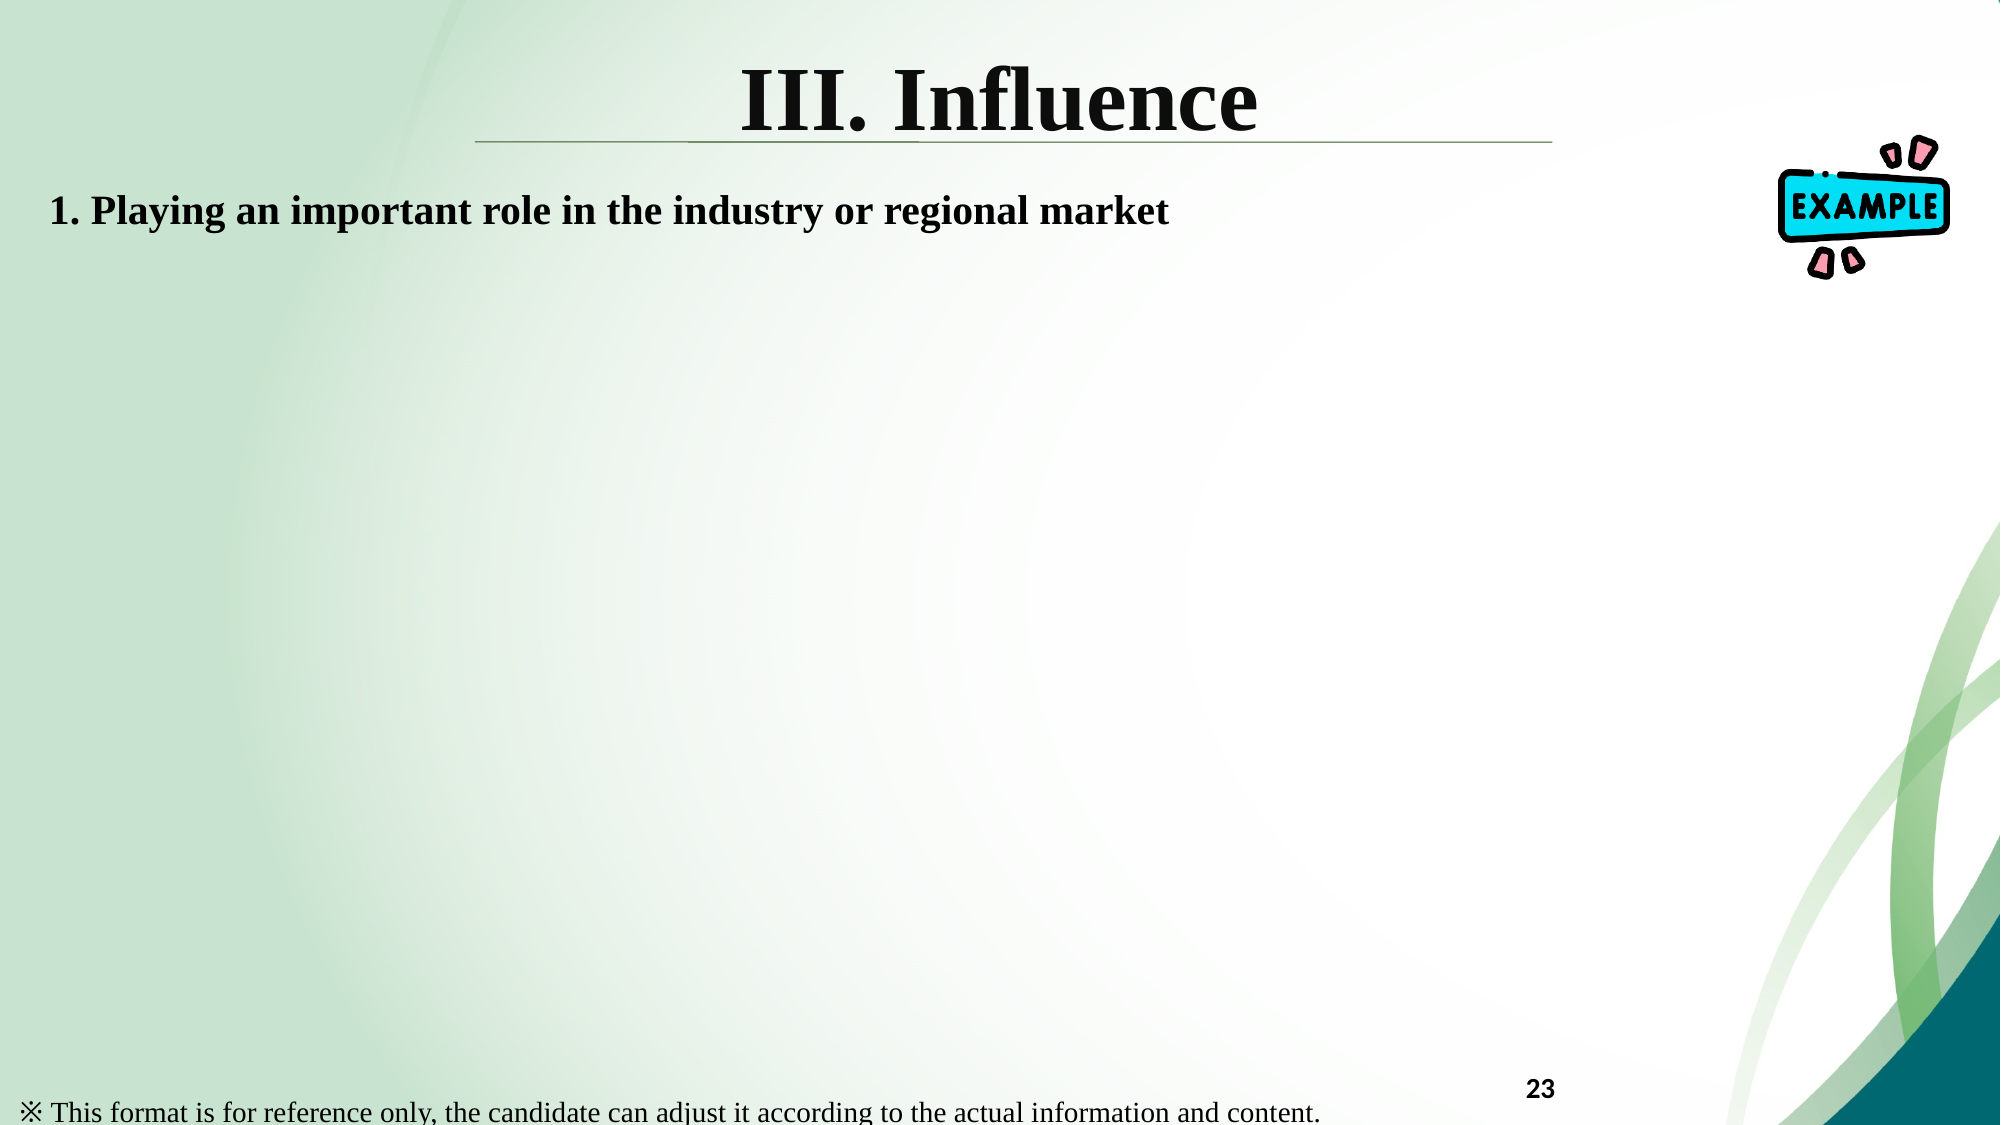

# III. Influence
1. Playing an important role in the industry or regional market
23
※ This format is for reference only, the candidate can adjust it according to the actual information and content.